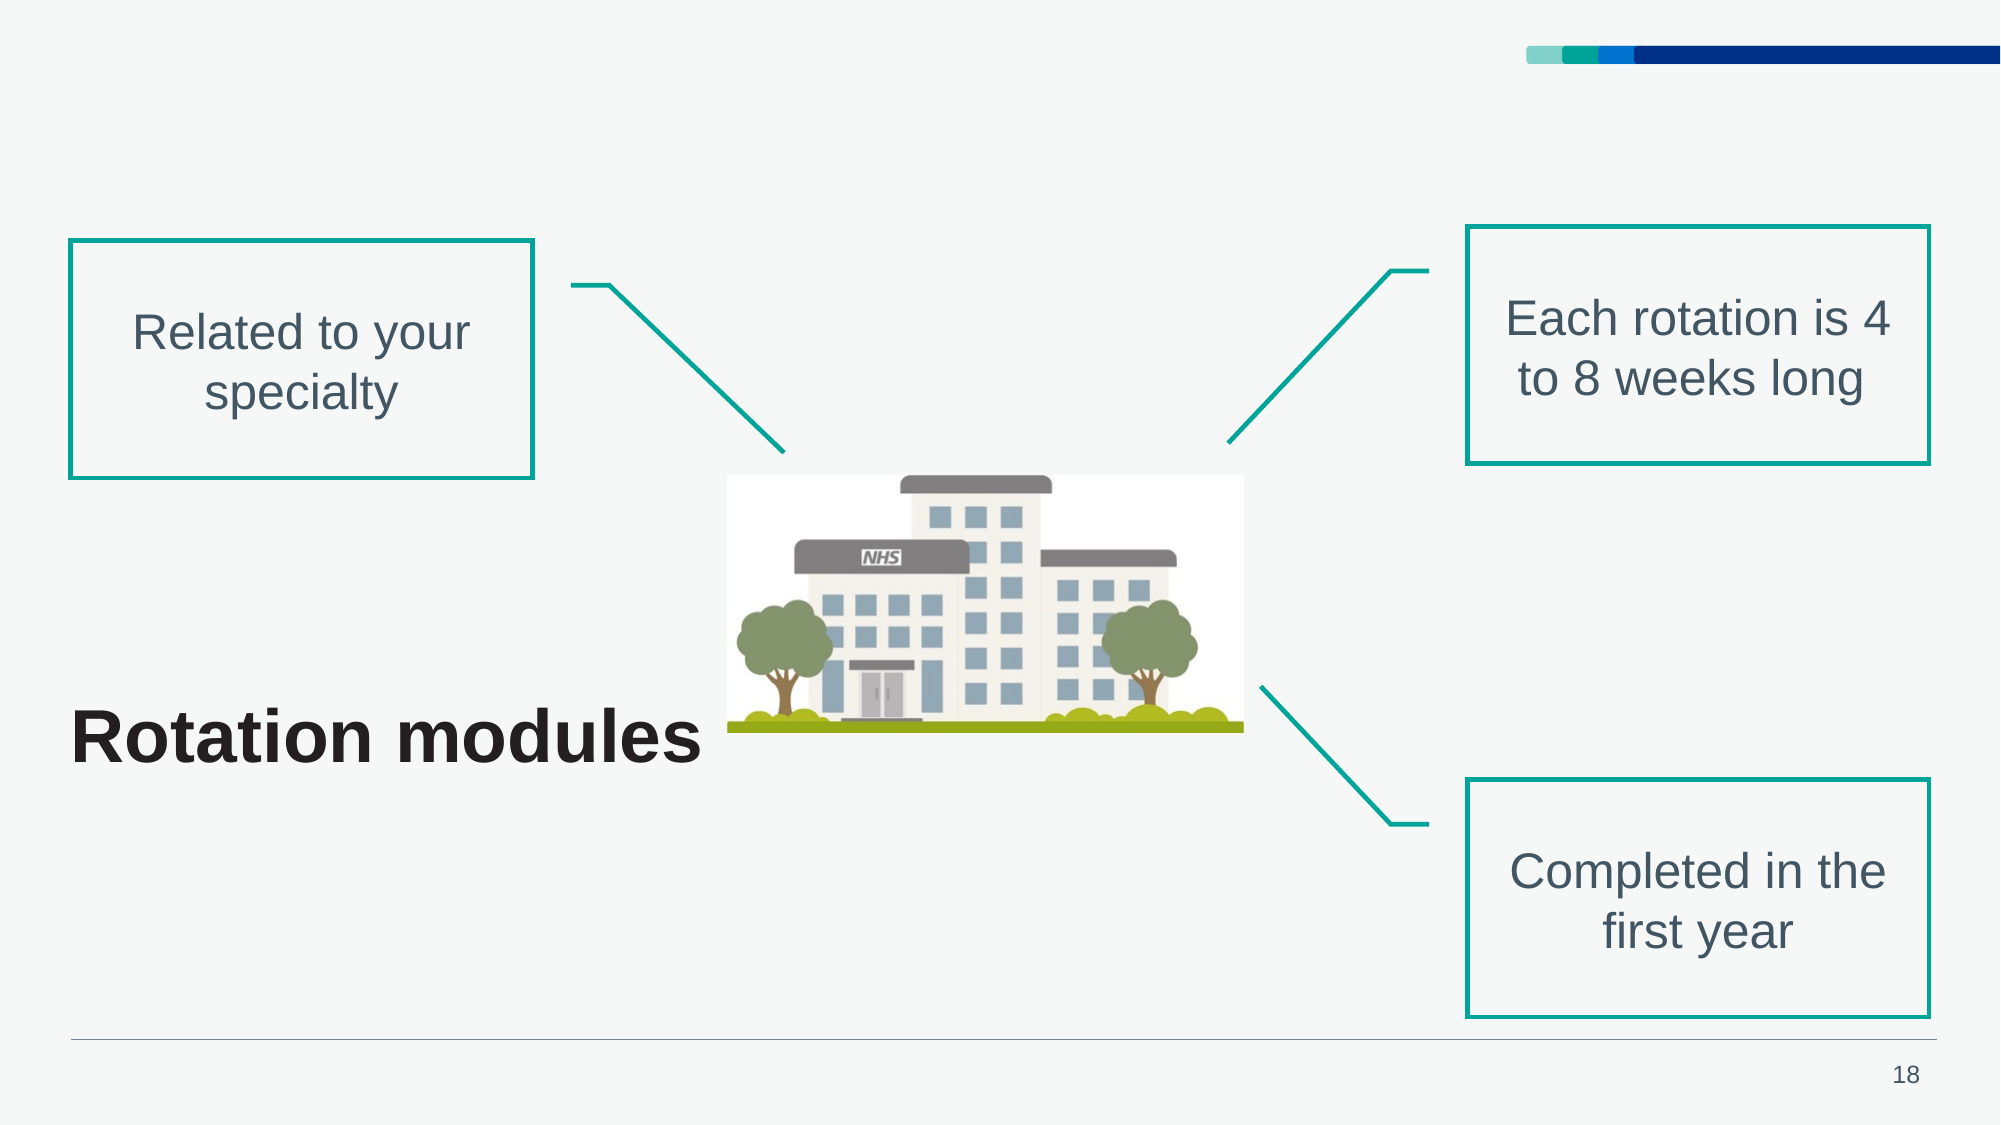

Each rotation is 4 to 8 weeks long
Related to your specialty
# Rotation modules
Completed in the first year